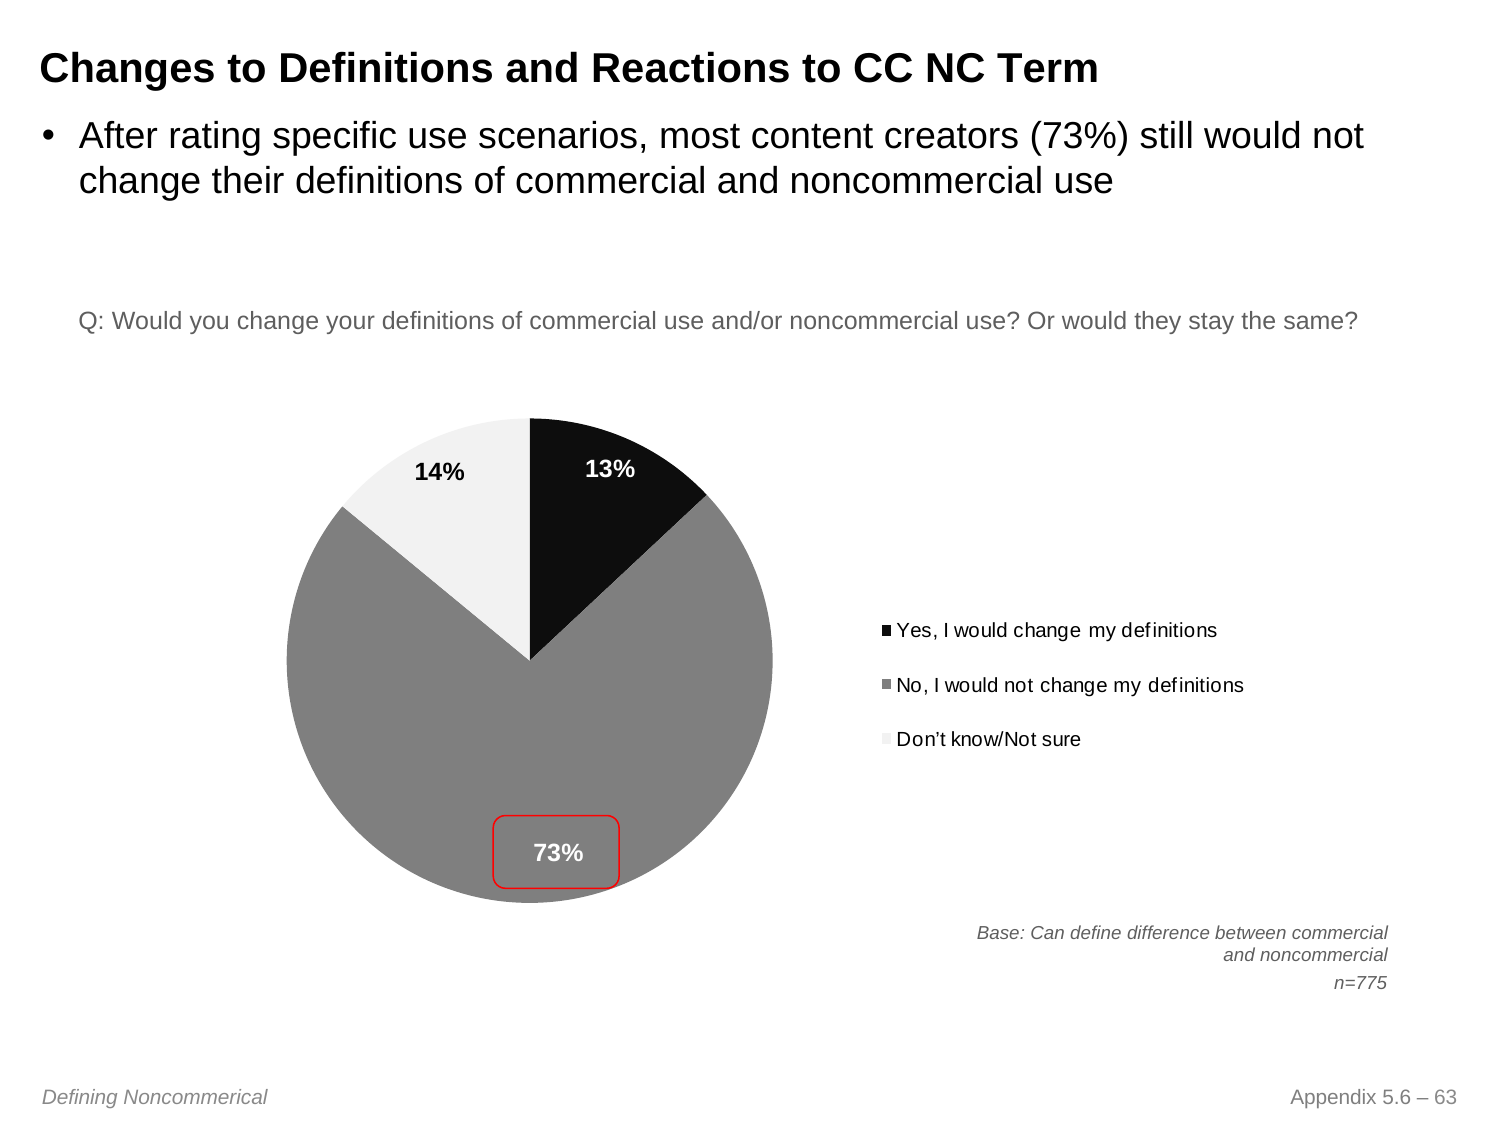

Changes to Definitions and Reactions to CC NC Term
After rating specific use scenarios, most content creators (73%) still would not change their definitions of commercial and noncommercial use
Q: Would you change your definitions of commercial use and/or noncommercial use? Or would they stay the same?
Base: Can define difference between commercial and noncommercial
n=775
Defining Noncommerical
Appendix 5.6 –